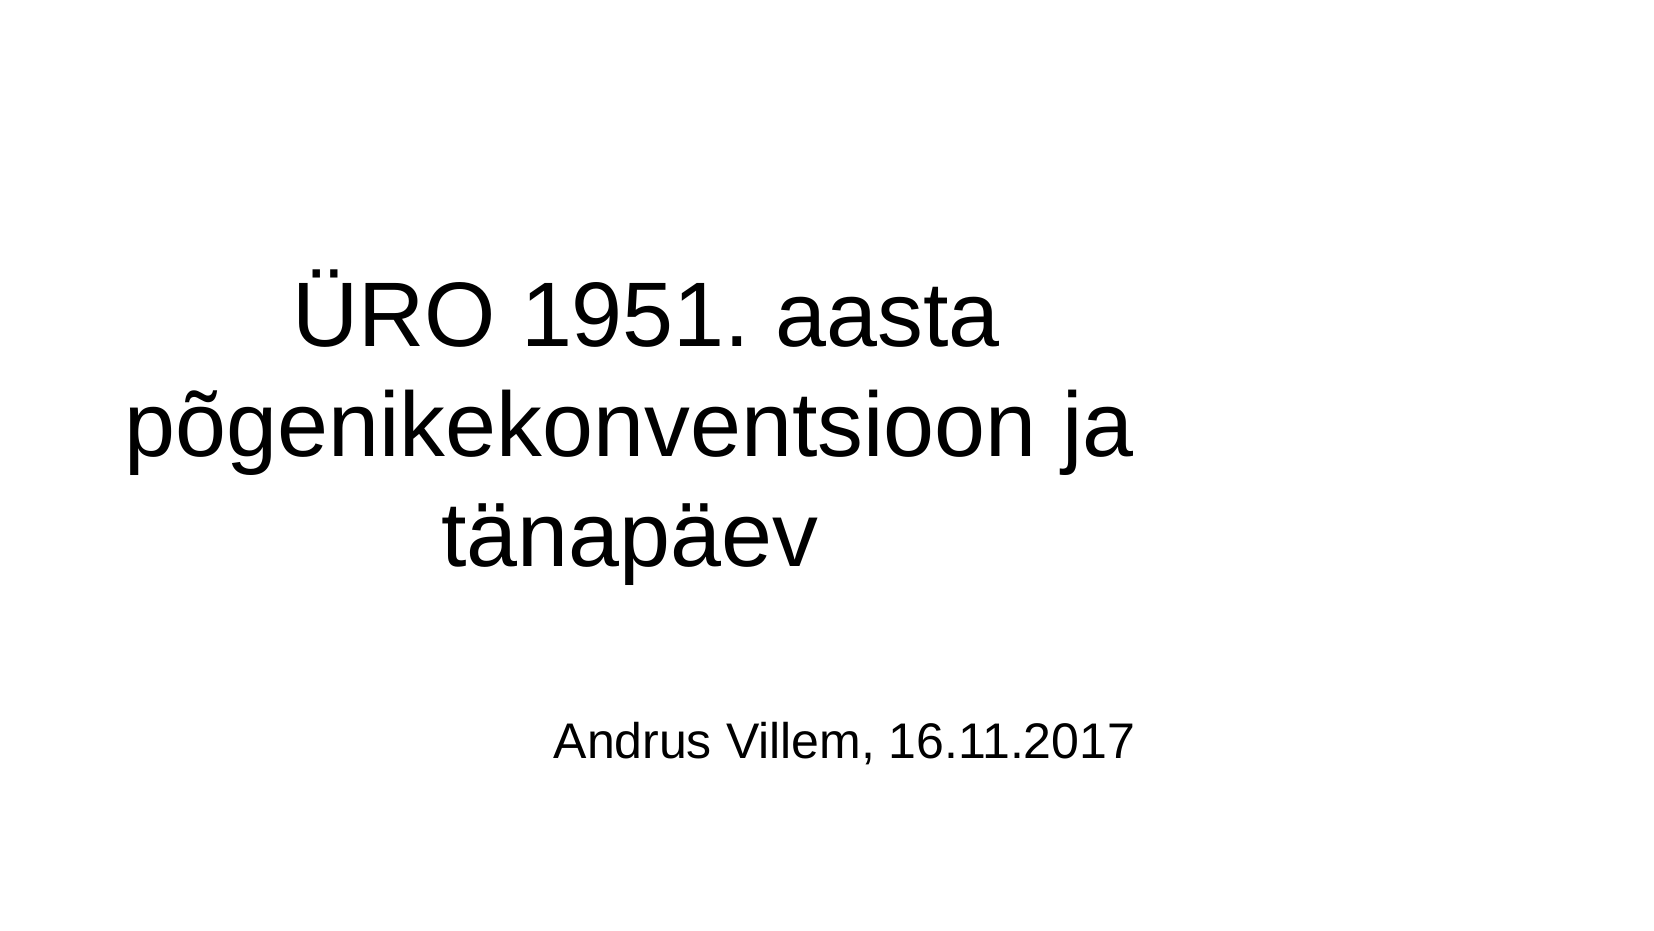

# ÜRO 1951. aasta põgenikekonventsioon ja tänapäev
Andrus Villem, 16.11.2017